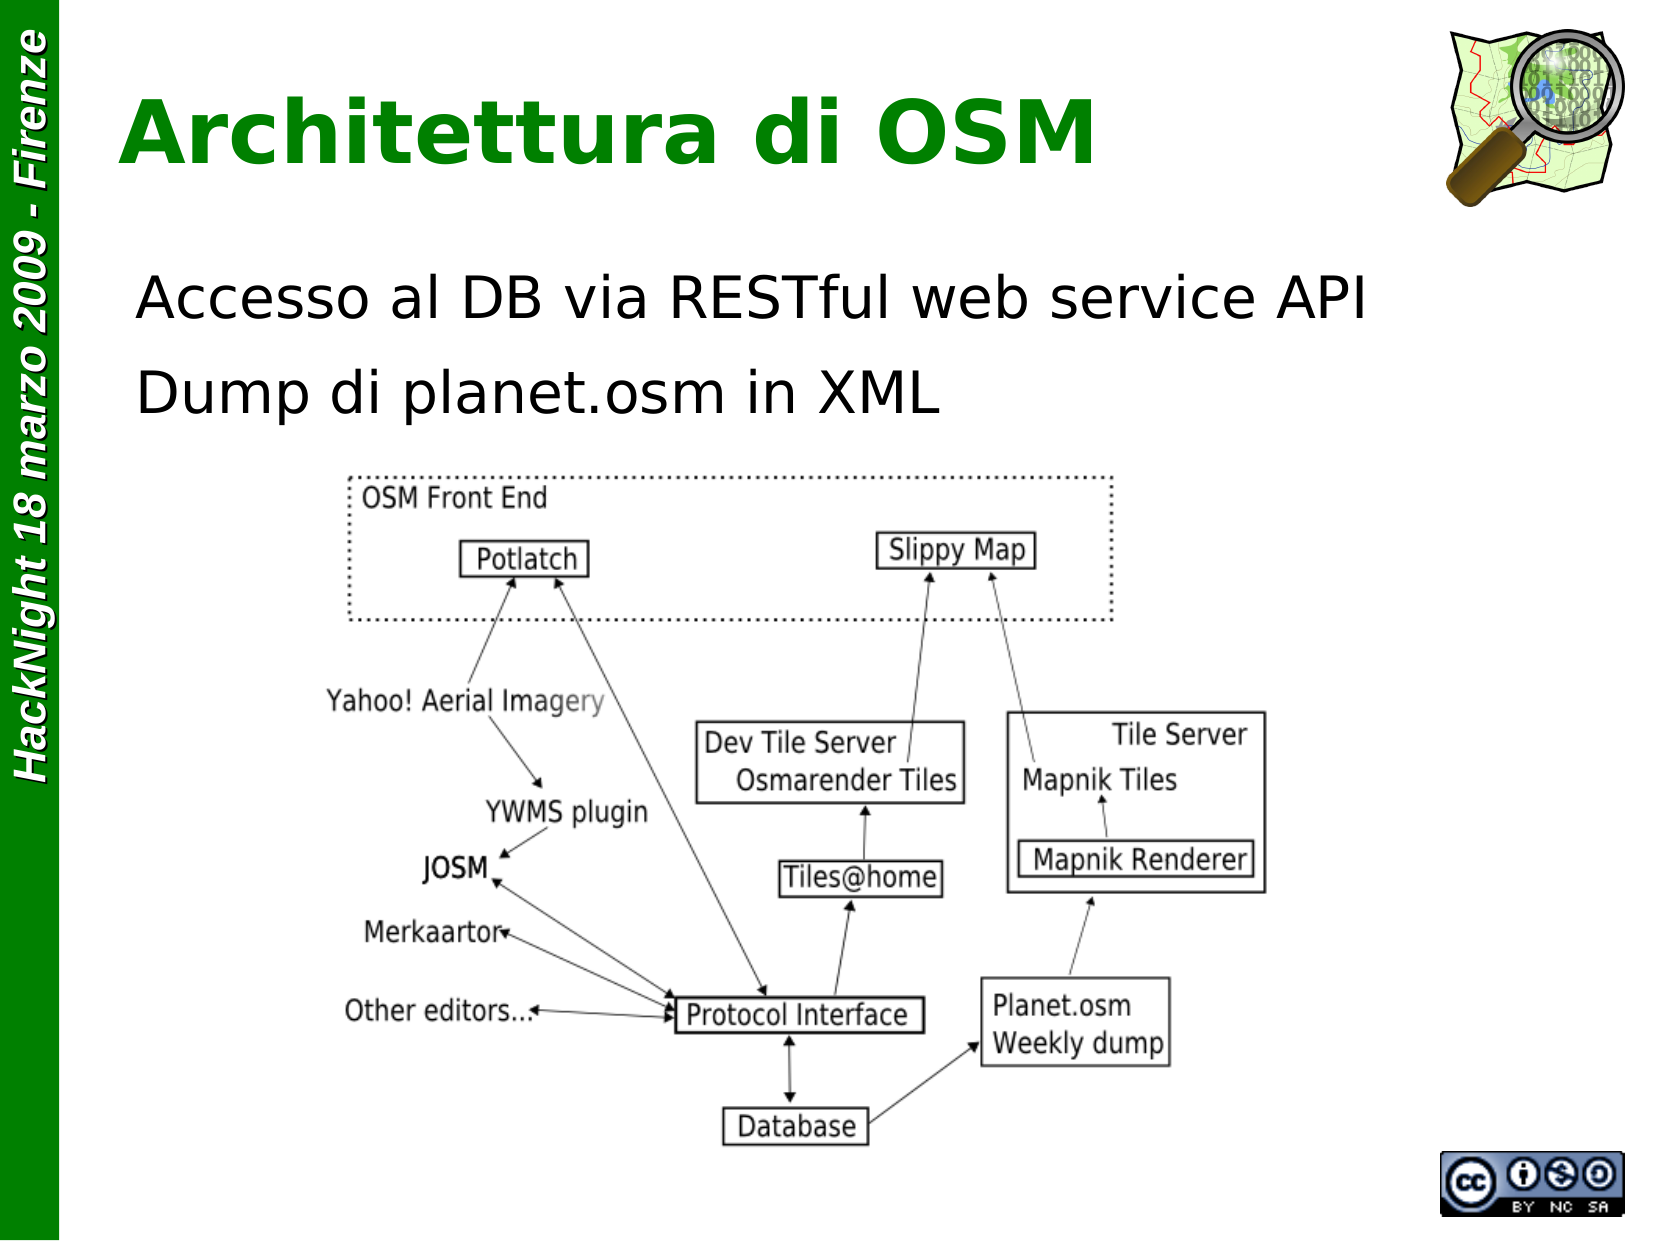

# Architettura di OSM
Accesso al DB via RESTful web service API
Dump di planet.osm in XML